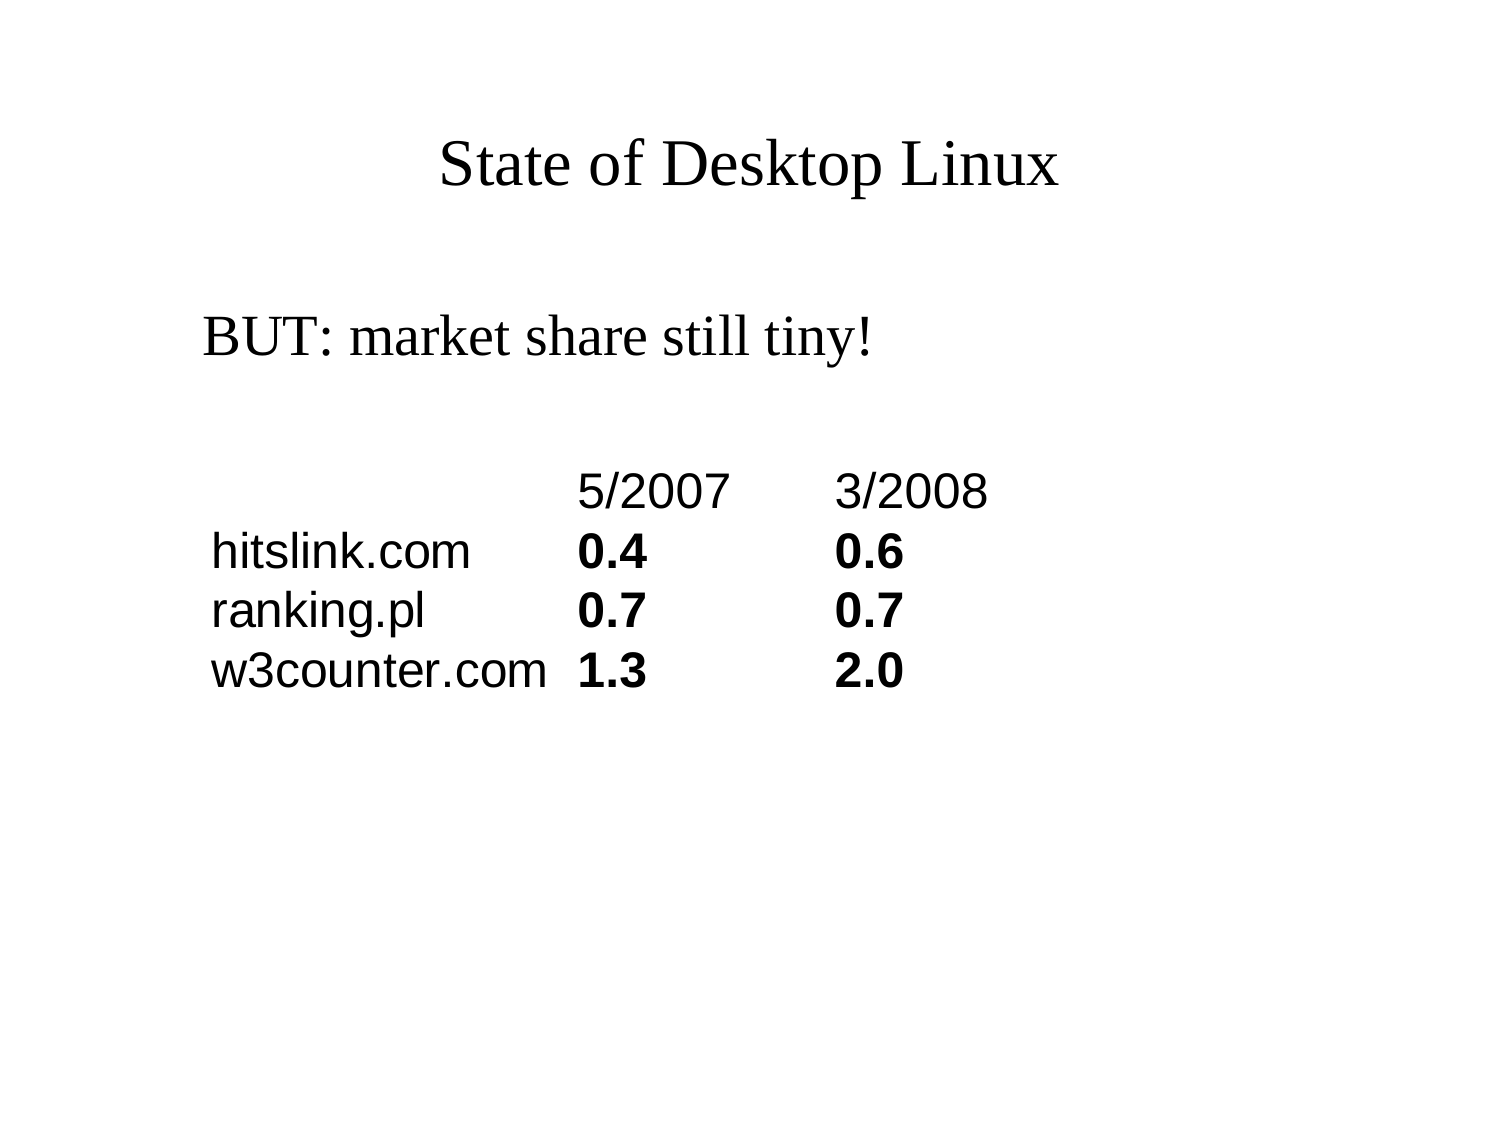

# State of Desktop Linux
BUT: market share still tiny!